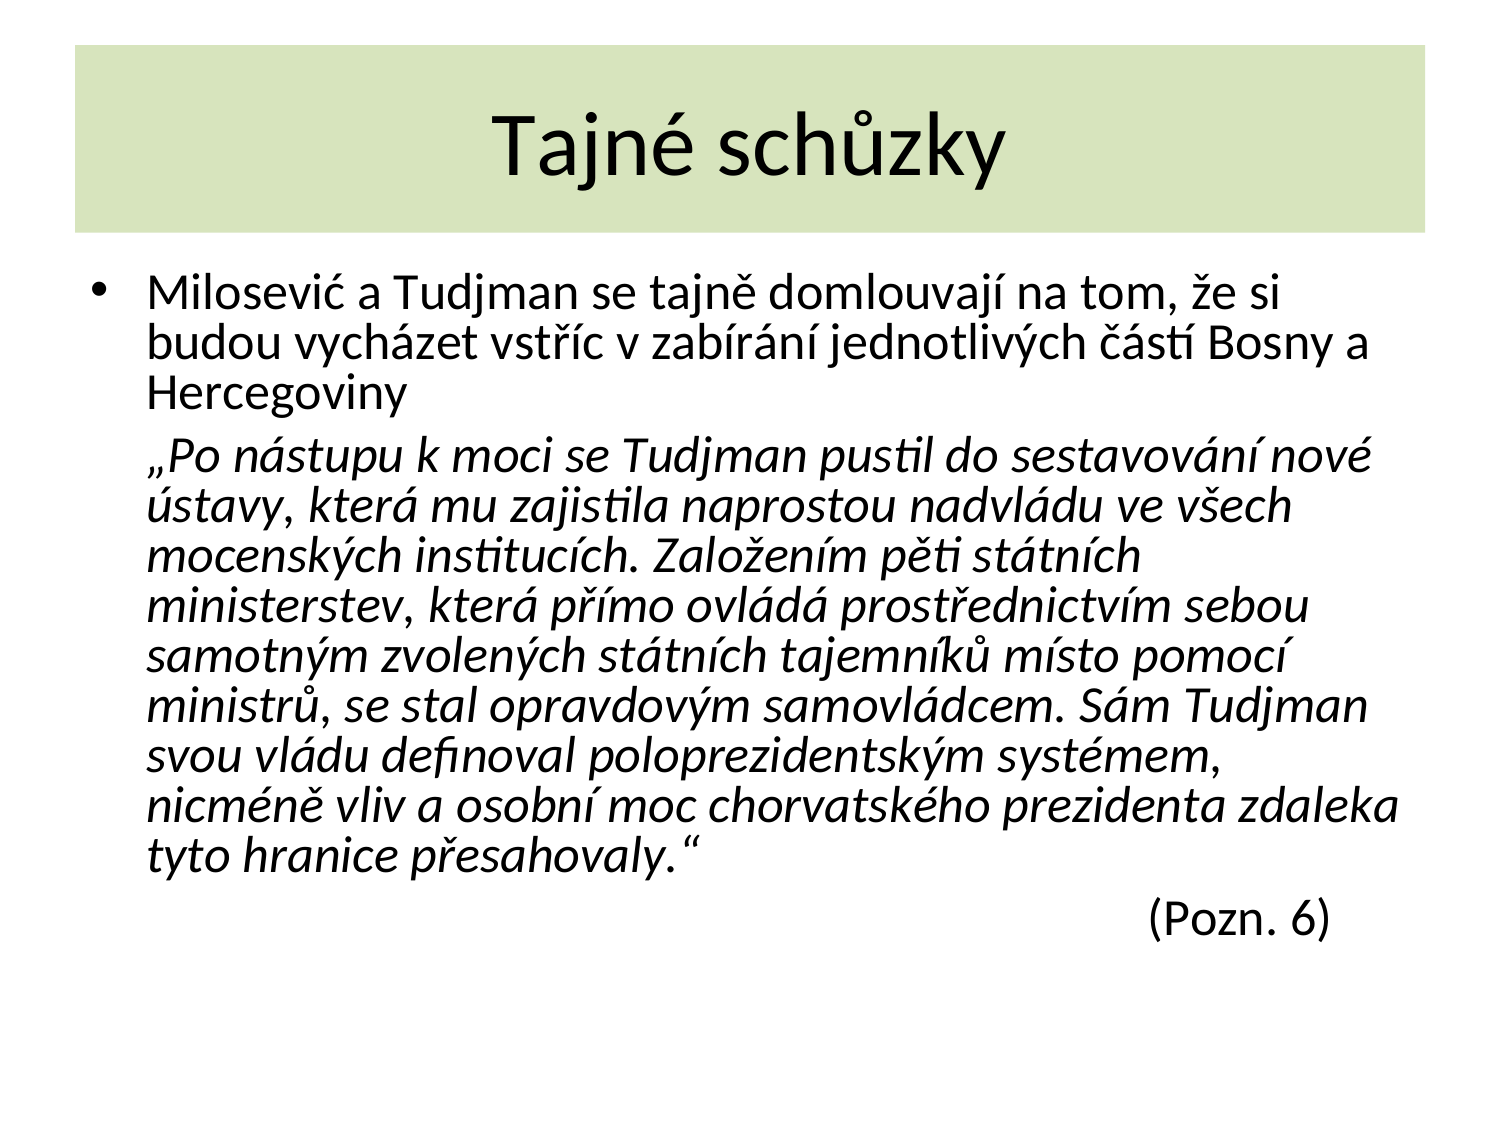

# Tajné schůzky
Milosević a Tudjman se tajně domlouvají na tom, že si budou vycházet vstříc v zabírání jednotlivých částí Bosny a Hercegoviny
	„Po nástupu k moci se Tudjman pustil do sestavování nové ústavy, která mu zajistila naprostou nadvládu ve všech mocenských institucích. Založením pěti státních ministerstev, která přímo ovládá prostřednictvím sebou samotným zvolených státních tajemníků místo pomocí ministrů, se stal opravdovým samovládcem. Sám Tudjman svou vládu definoval poloprezidentským systémem, nicméně vliv a osobní moc chorvatského prezidenta zdaleka tyto hranice přesahovaly.“
 (Pozn. 6)